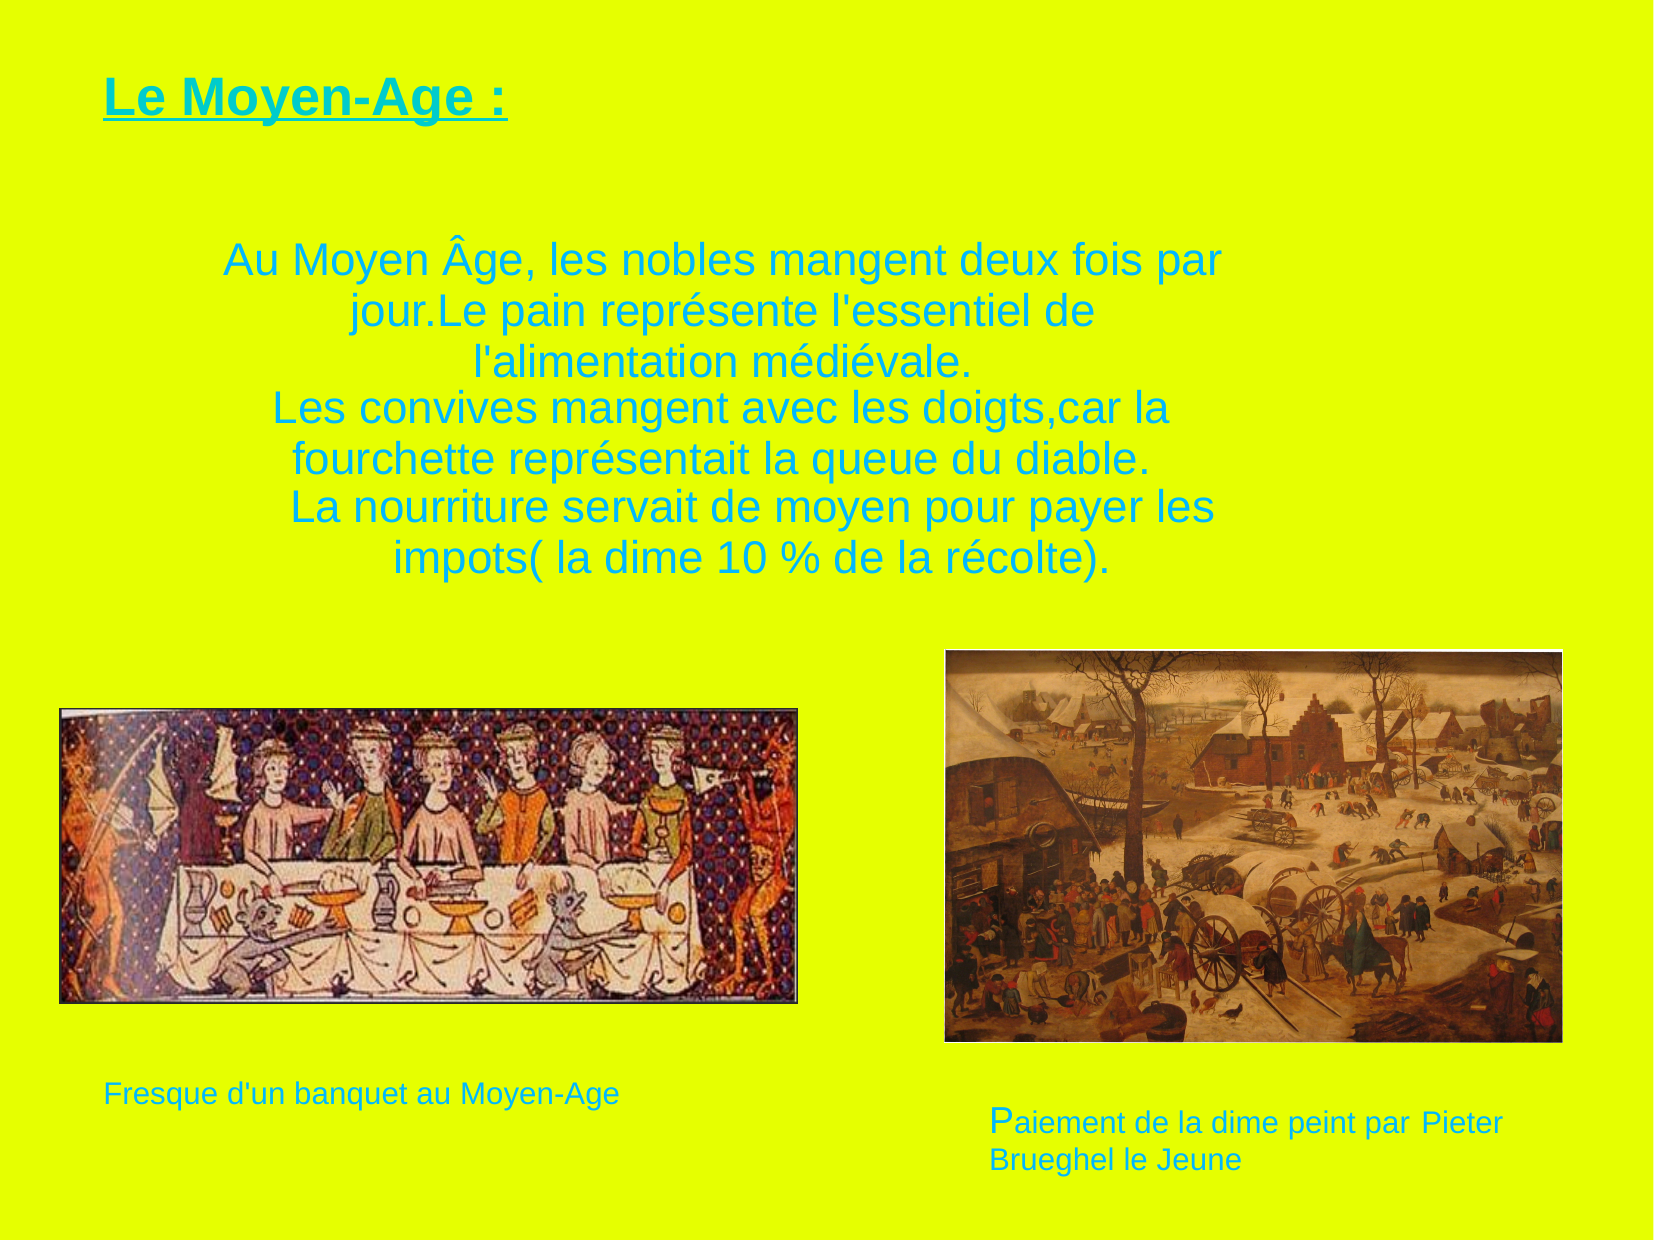

Le Moyen-Age :
Au Moyen Âge, les nobles mangent deux fois par jour.Le pain représente l'essentiel de l'alimentation médiévale.
Les convives mangent avec les doigts,car la fourchette représentait la queue du diable.
La nourriture servait de moyen pour payer les impots( la dime 10 % de la récolte).
Fresque d'un banquet au Moyen-Age
Paiement de la dime peint par Pieter Brueghel le Jeune